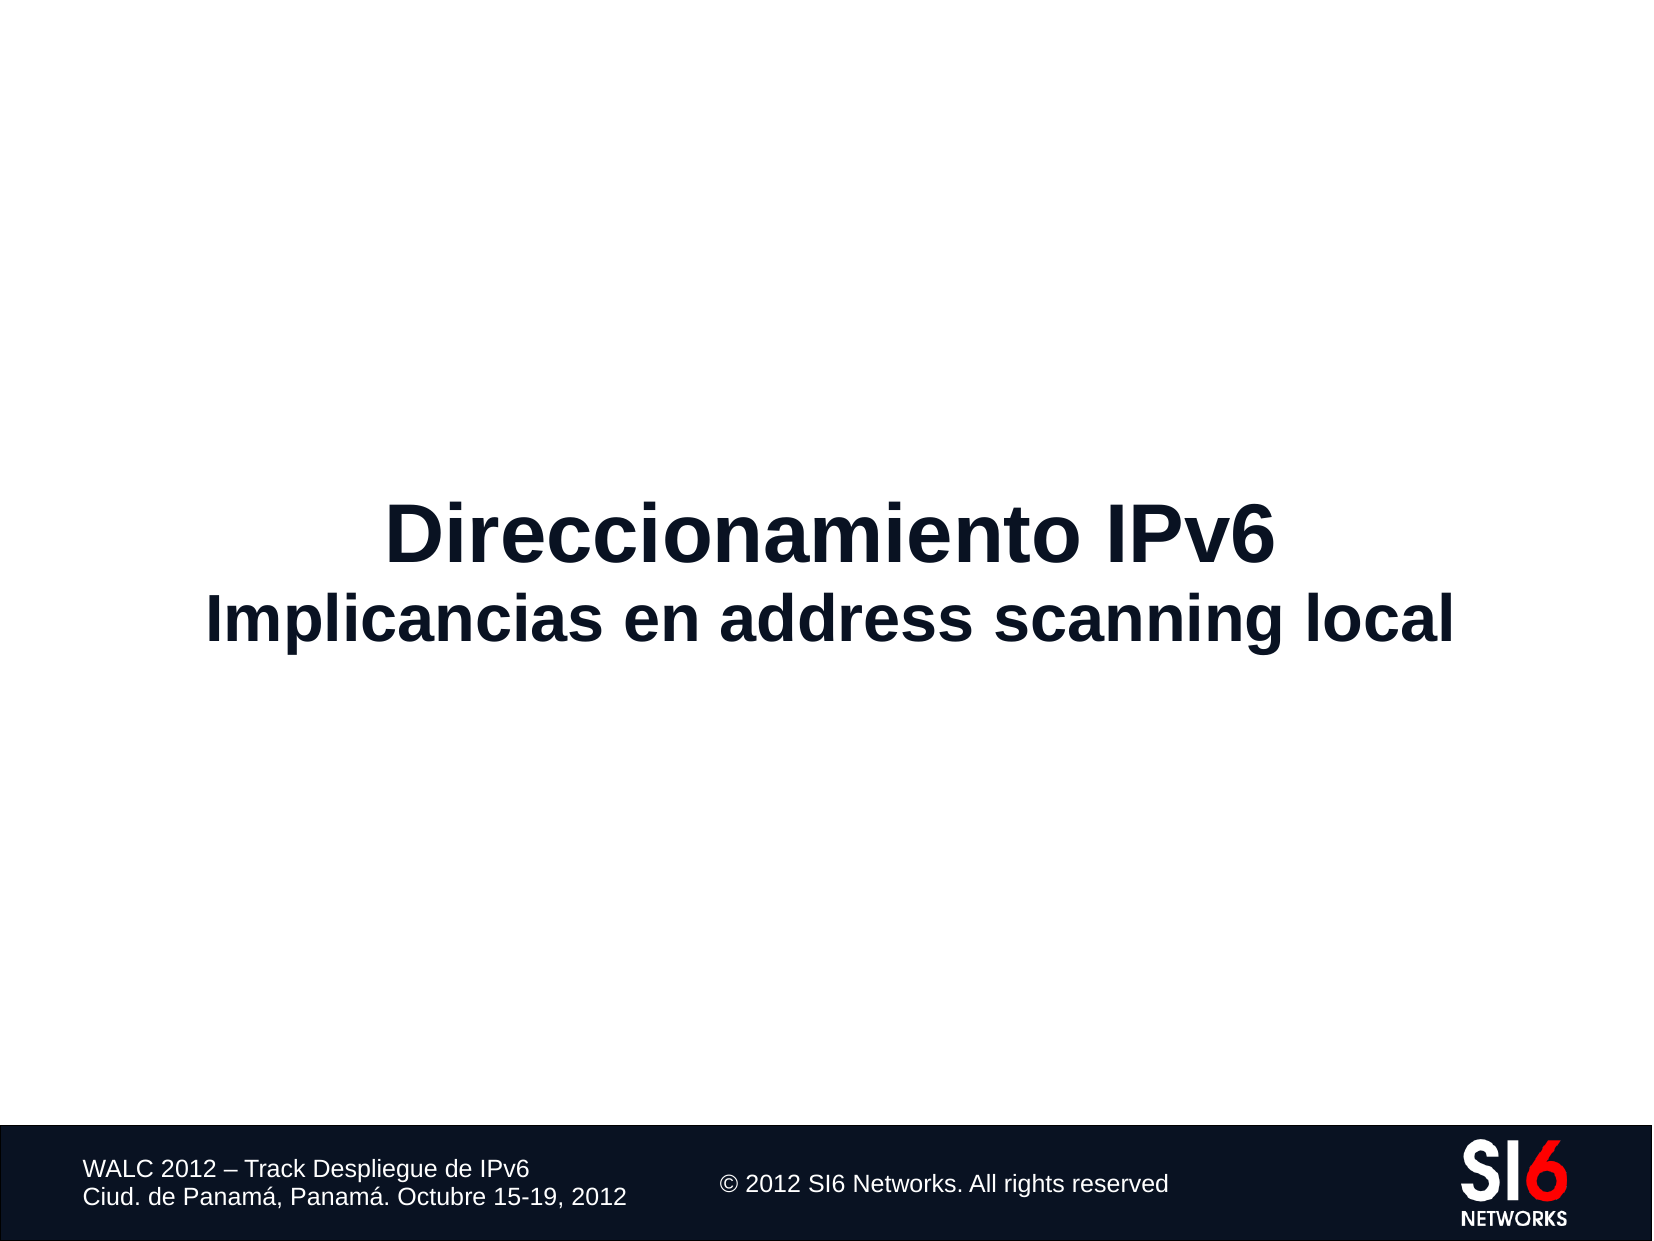

# Direccionamiento IPv6 Implicancias en address scanning local
Congreso de Seguridad en Computo 2011
27